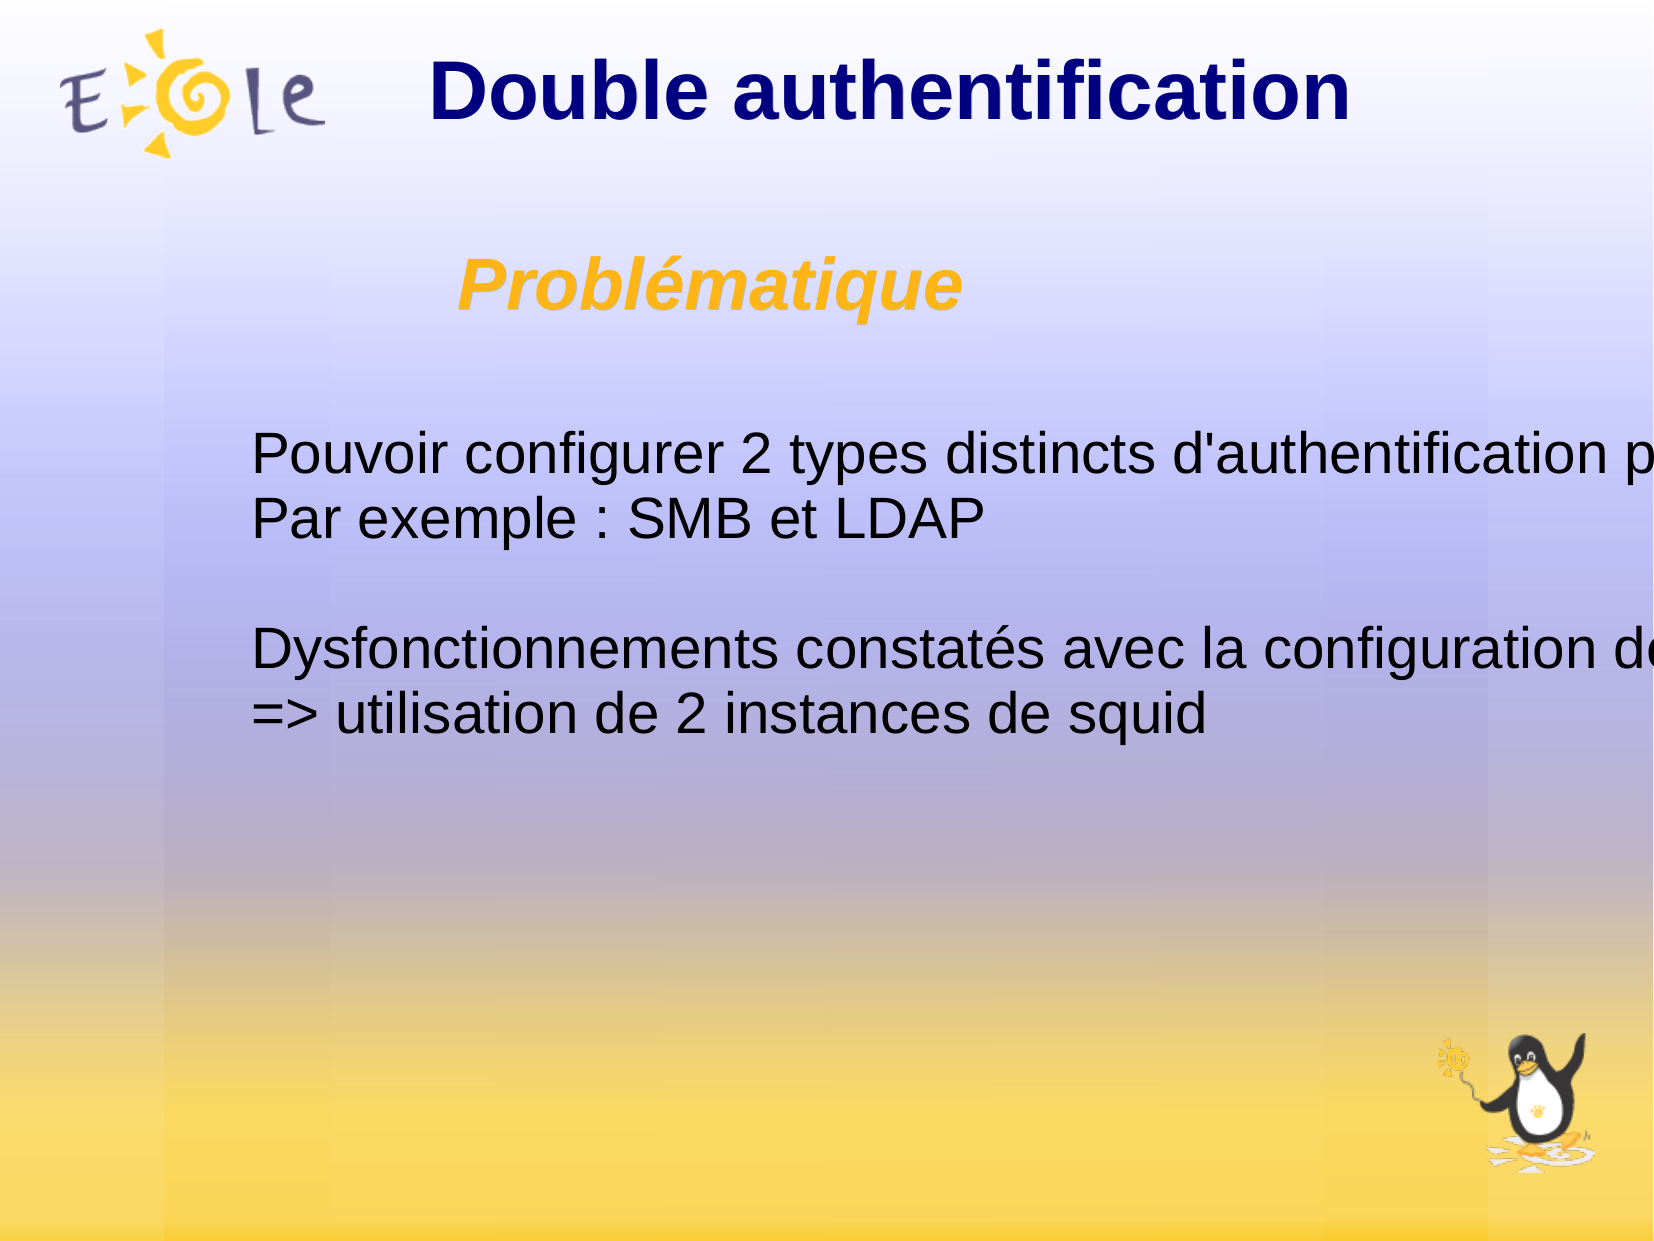

Double authentification
Problématique
Pouvoir configurer 2 types distincts d'authentification proxy
Par exemple : SMB et LDAP
Dysfonctionnements constatés avec la configuration de base
=> utilisation de 2 instances de squid